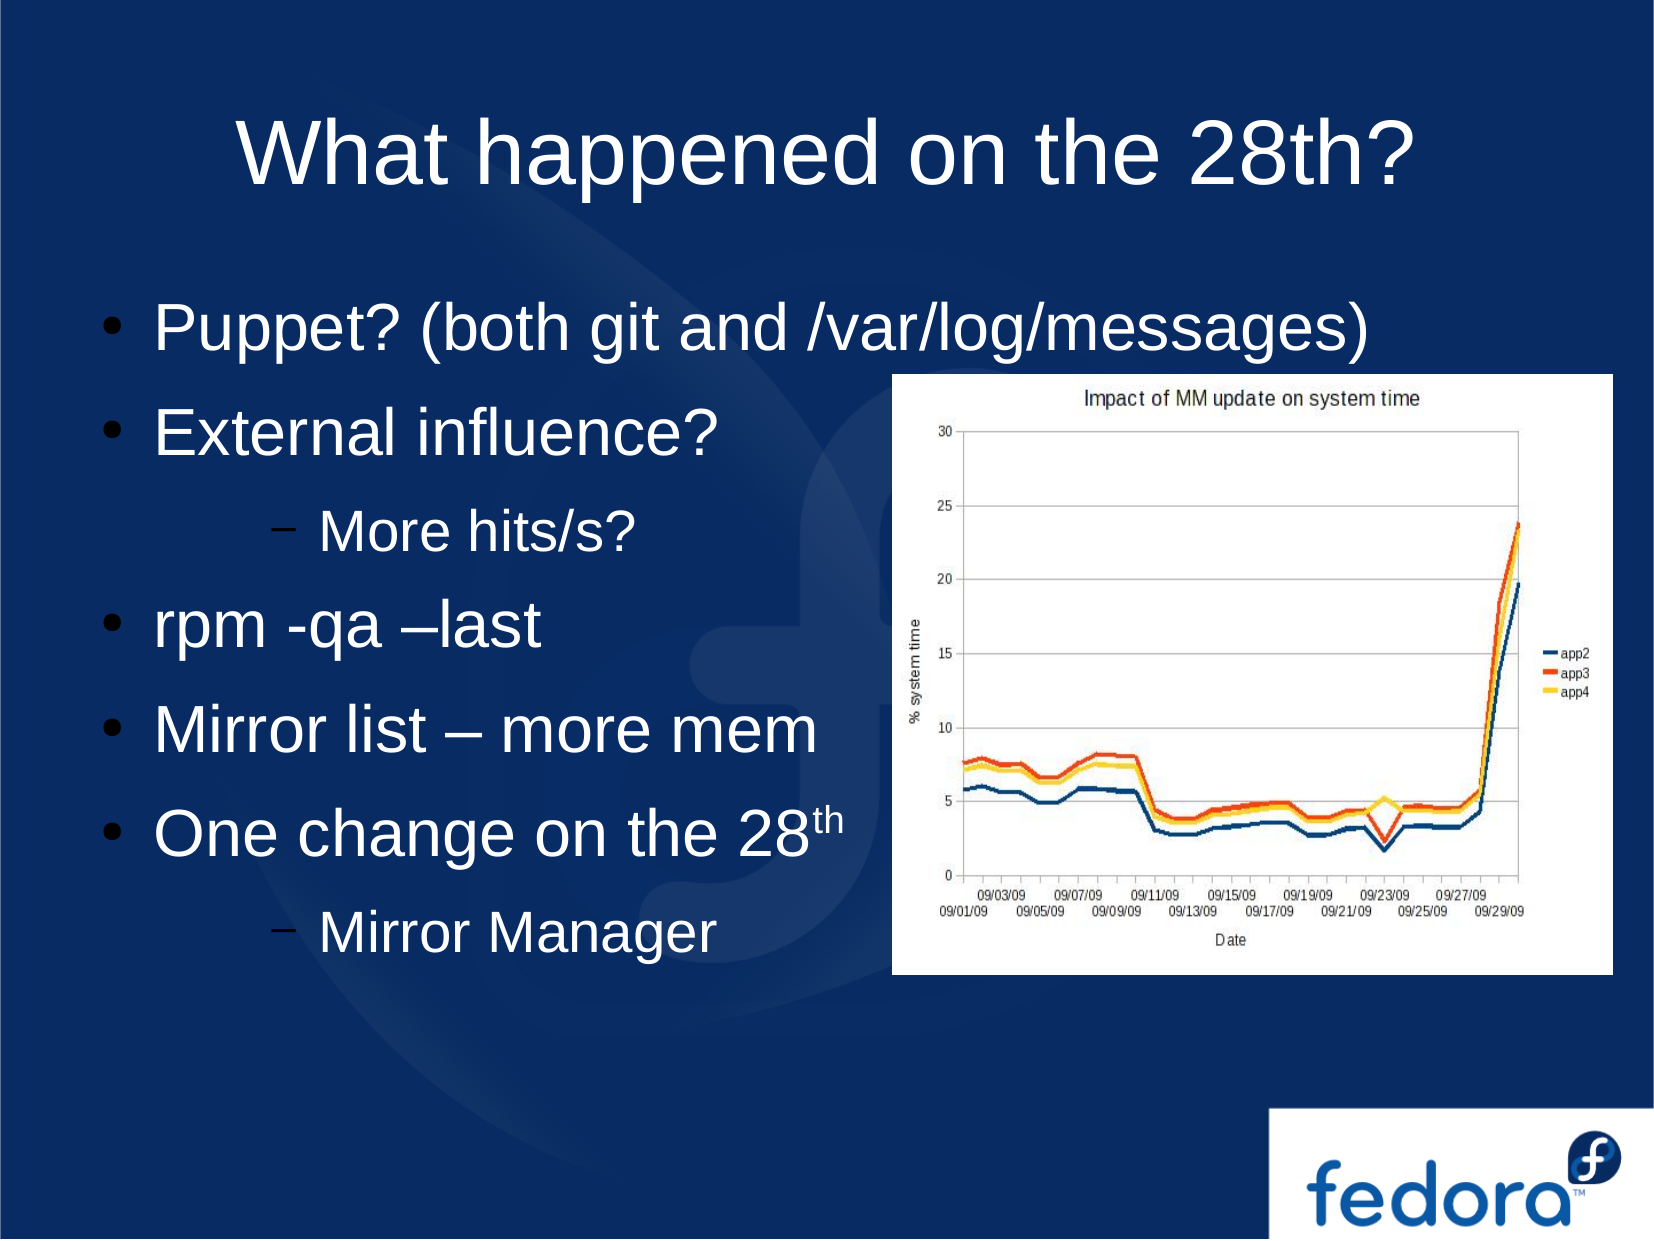

# What happened on the 28th?
Puppet? (both git and /var/log/messages)
External influence?
More hits/s?
rpm -qa –last
Mirror list – more mem
One change on the 28th
Mirror Manager